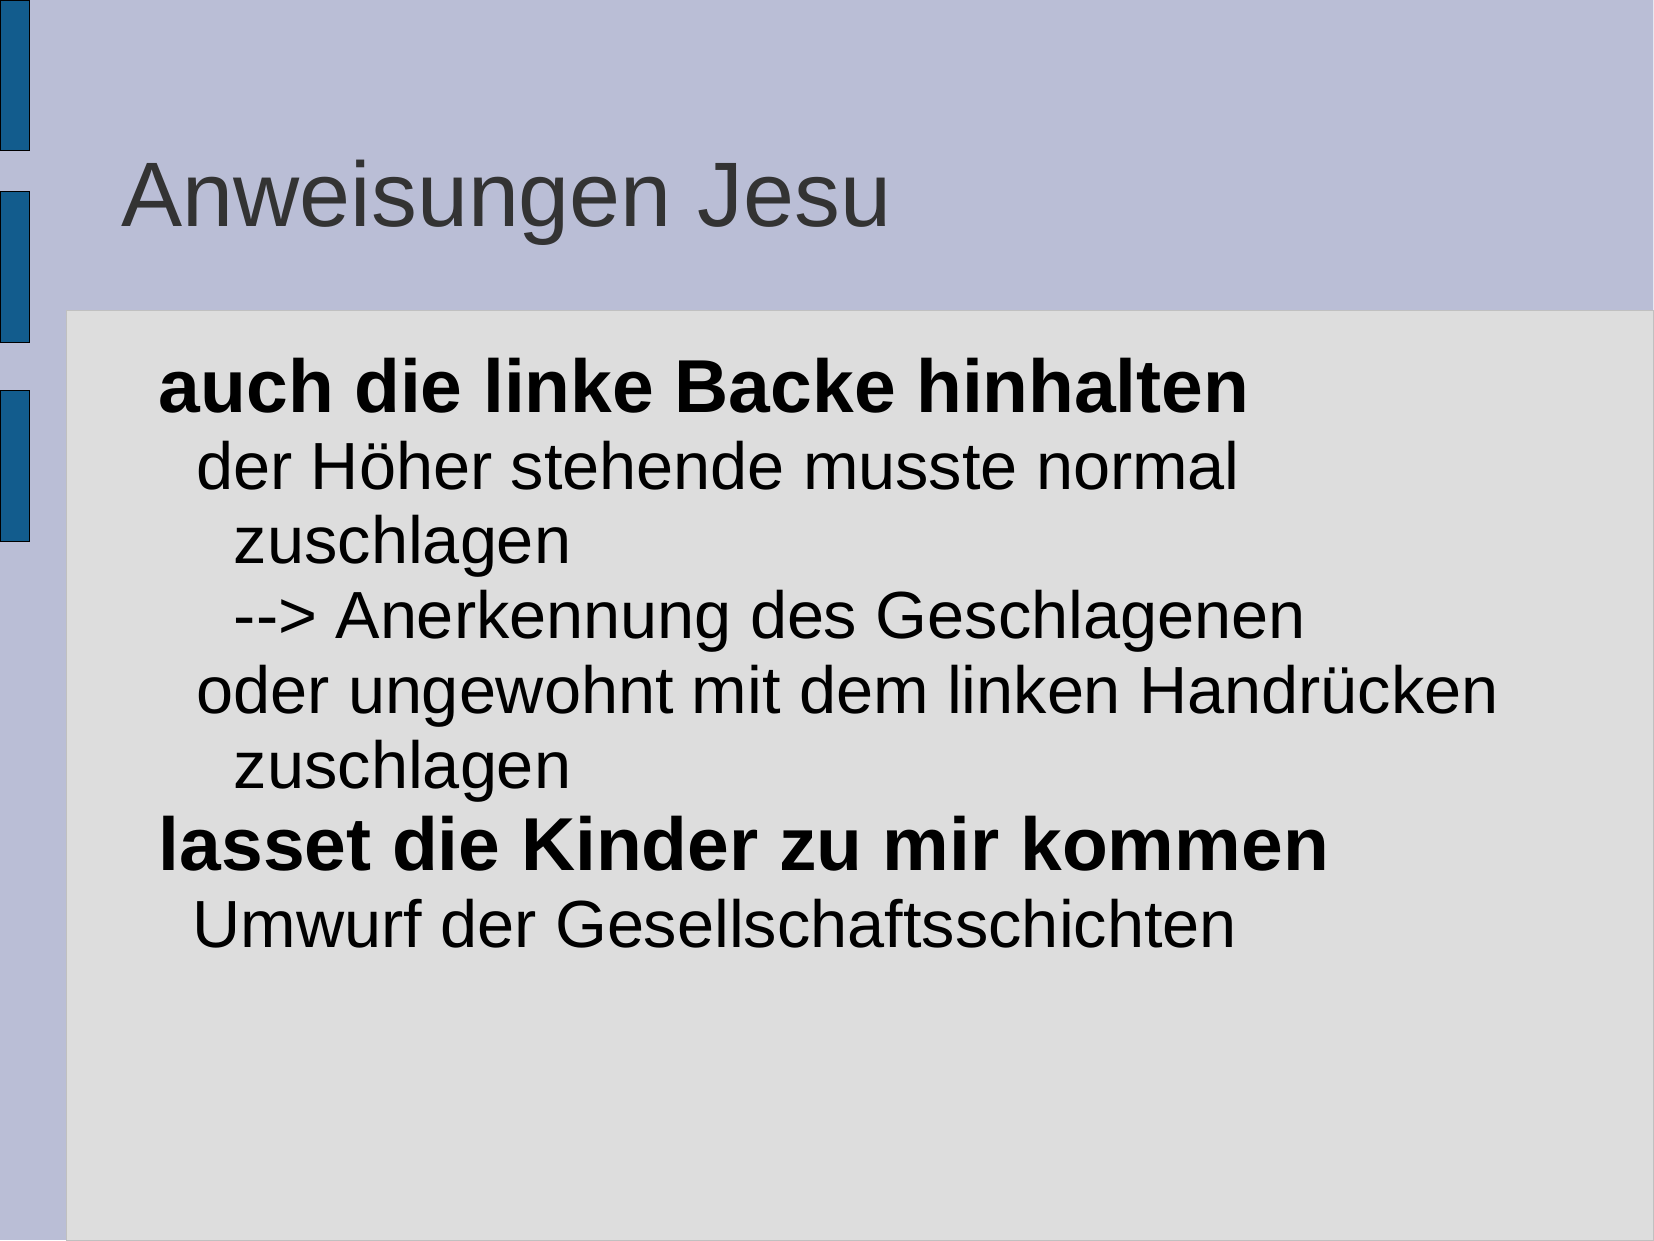

# Anweisungen Jesu
auch die linke Backe hinhalten
der Höher stehende musste normal zuschlagen
--> Anerkennung des Geschlagenen
oder ungewohnt mit dem linken Handrücken zuschlagen
lasset die Kinder zu mir kommen
Umwurf der Gesellschaftsschichten